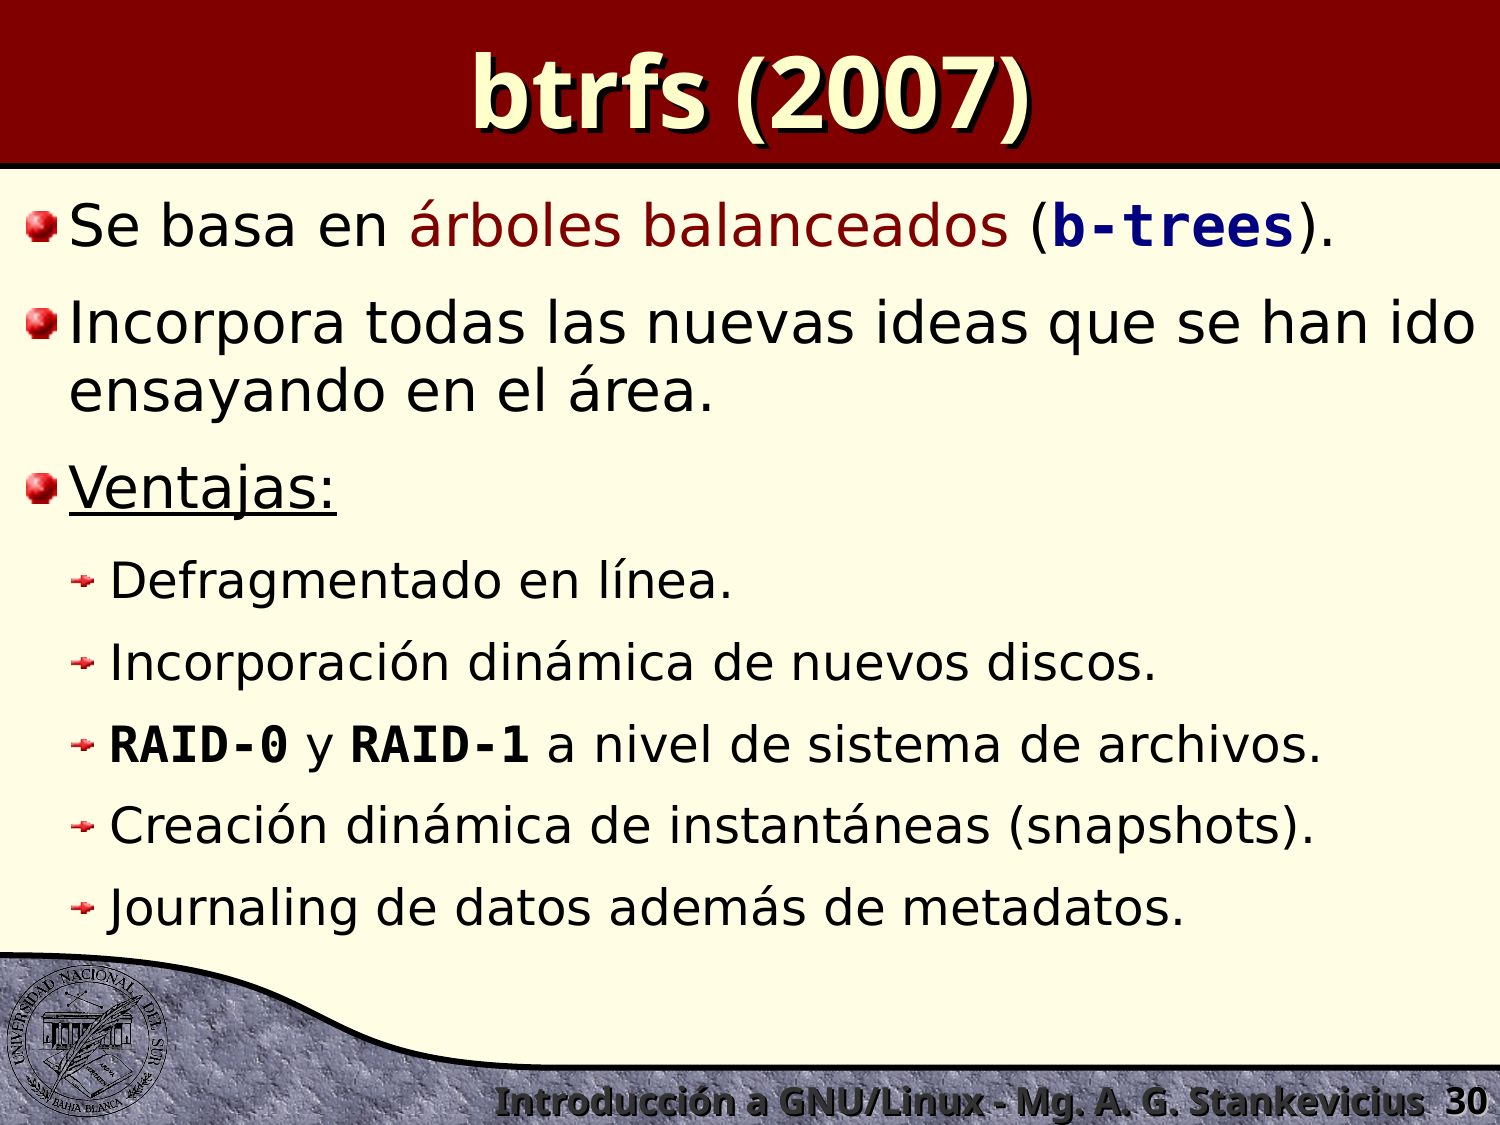

# btrfs (2007)
Se basa en árboles balanceados (b-trees).
Incorpora todas las nuevas ideas que se han ido ensayando en el área.
Ventajas:
Defragmentado en línea.
Incorporación dinámica de nuevos discos.
RAID-0 y RAID-1 a nivel de sistema de archivos.
Creación dinámica de instantáneas (snapshots).
Journaling de datos además de metadatos.
30